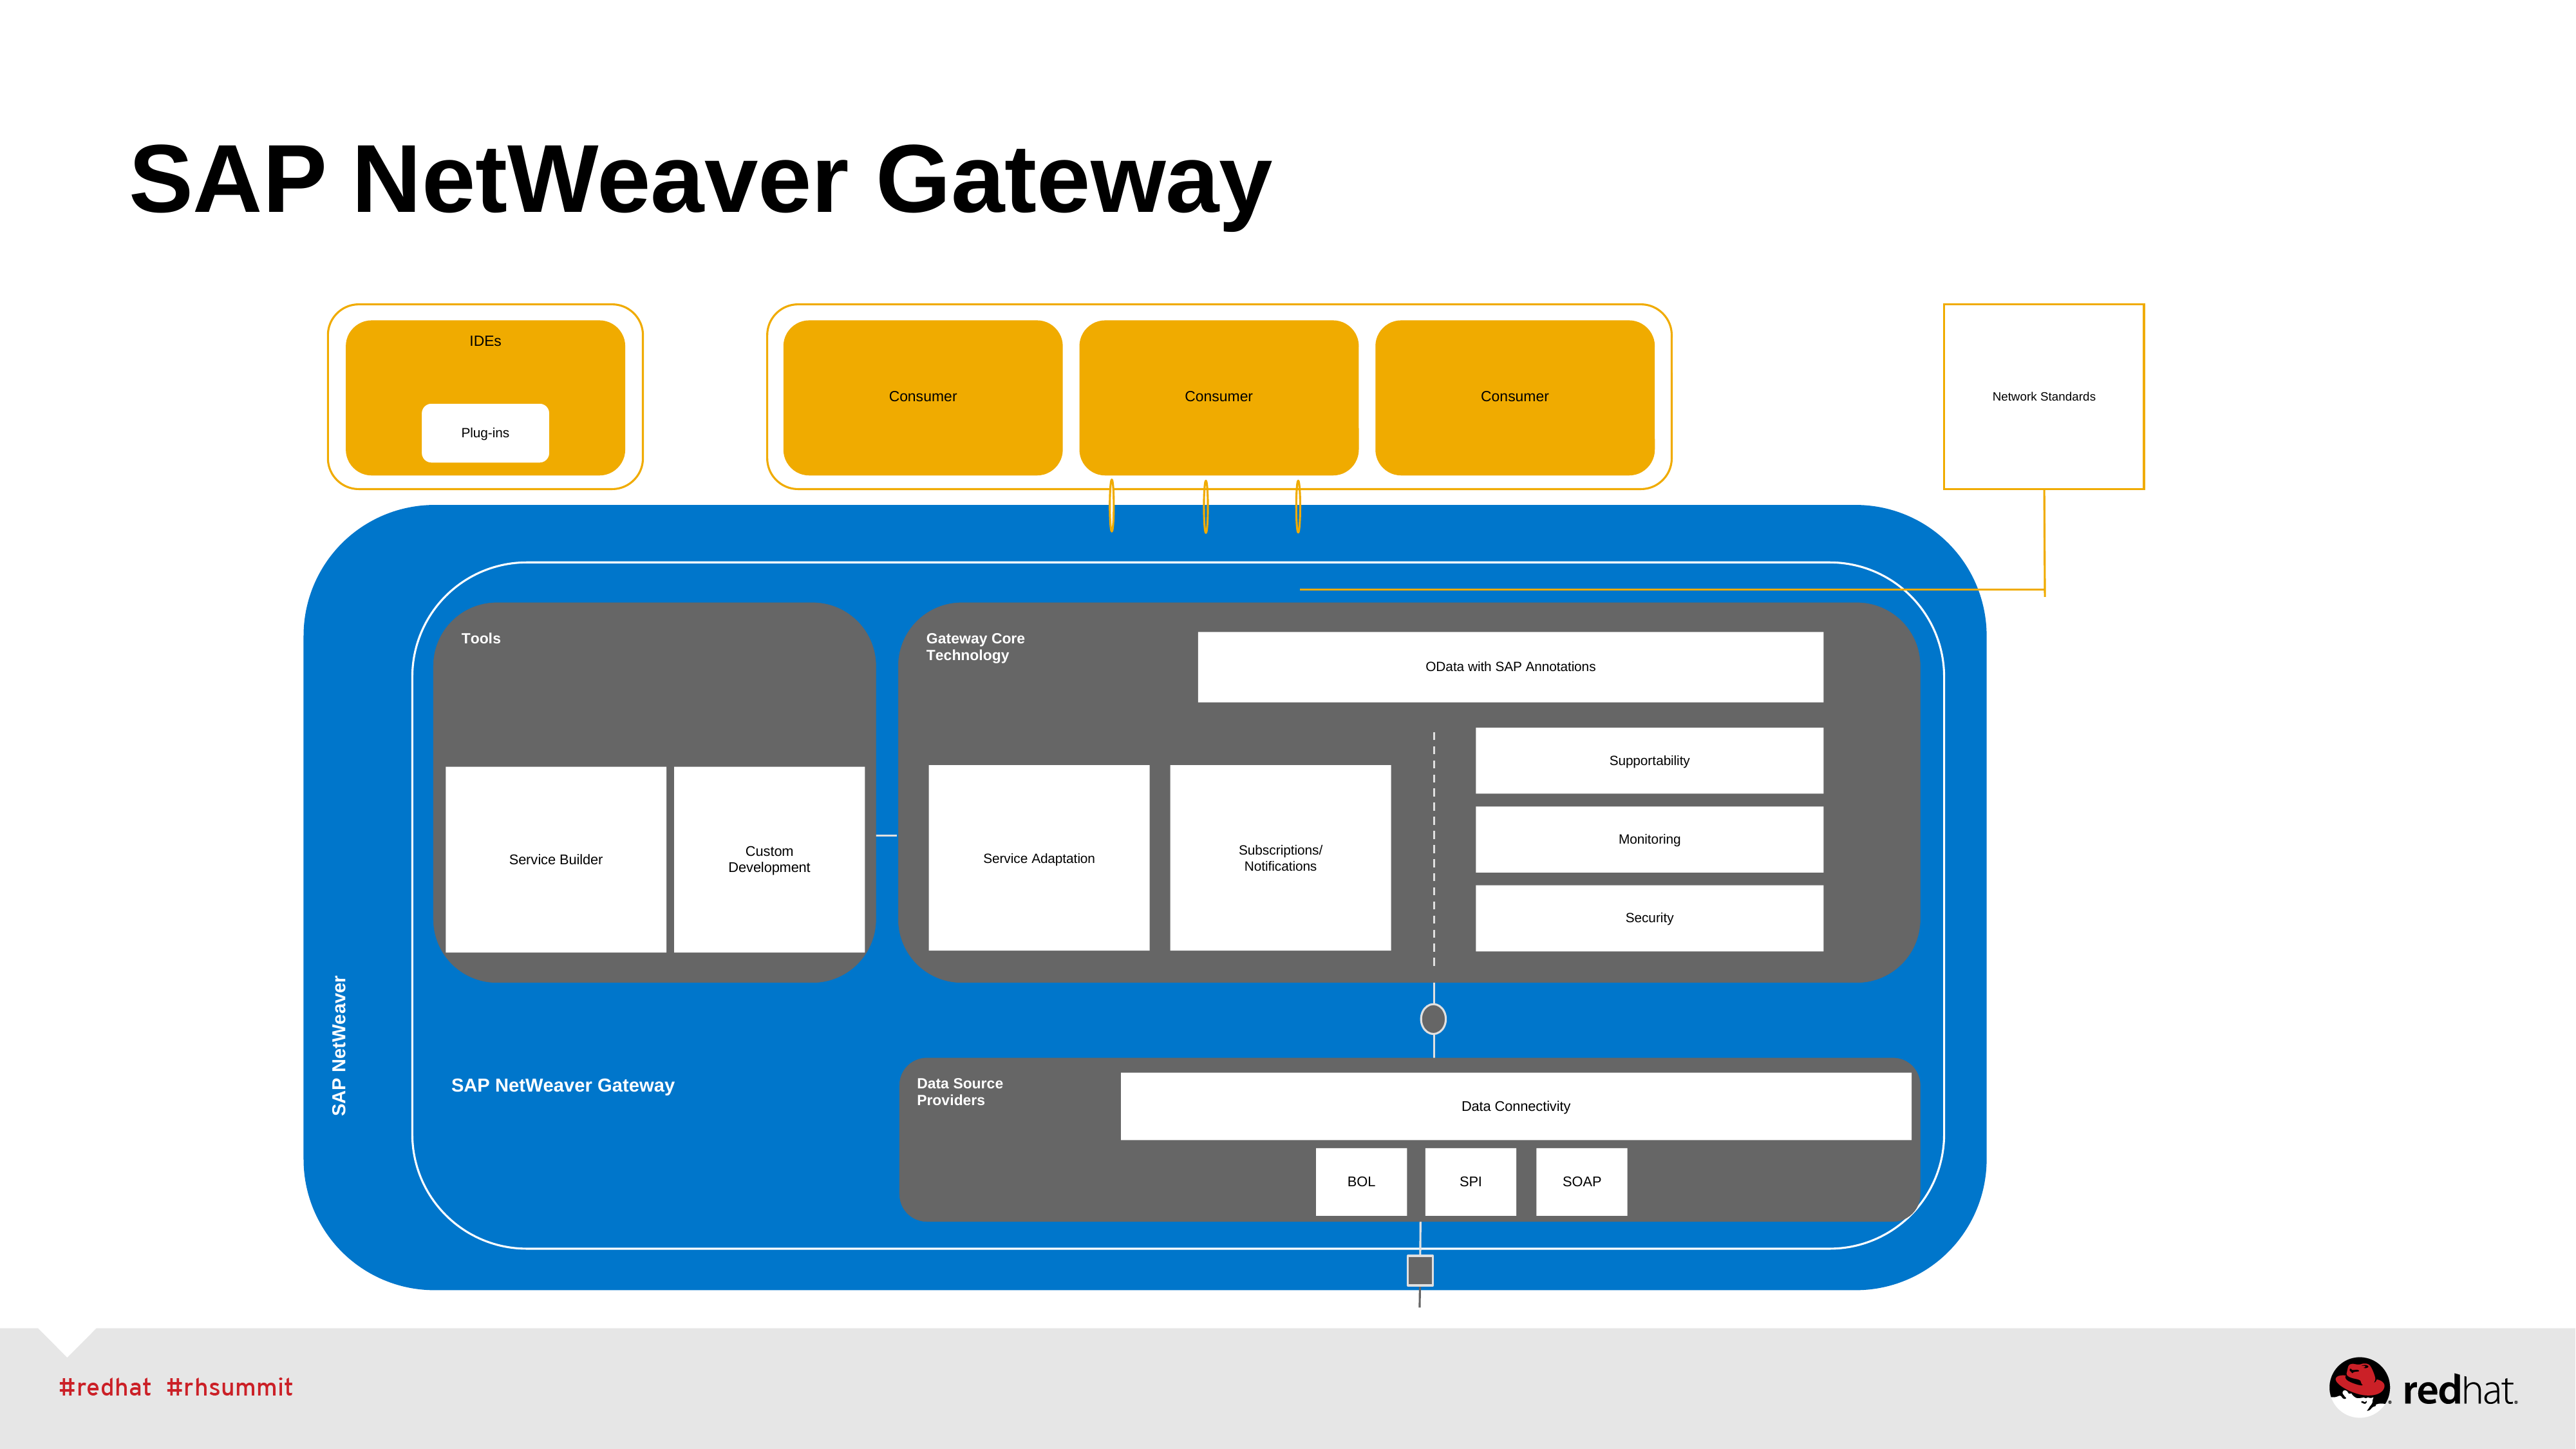

# SAP NetWeaver Gateway
Network Standards
IDEs
Consumer
Consumer
Consumer
Plug-ins
Tools
Service Builder
Custom
Development
Gateway Core
Technology
OData with SAP Annotations
Supportability
Service Adaptation
Subscriptions/
Notifications
Monitoring
Security
SAP NetWeaver
Data Source
Providers
SAP NetWeaver Gateway
Data Connectivity
BOL
SPI
SOAP